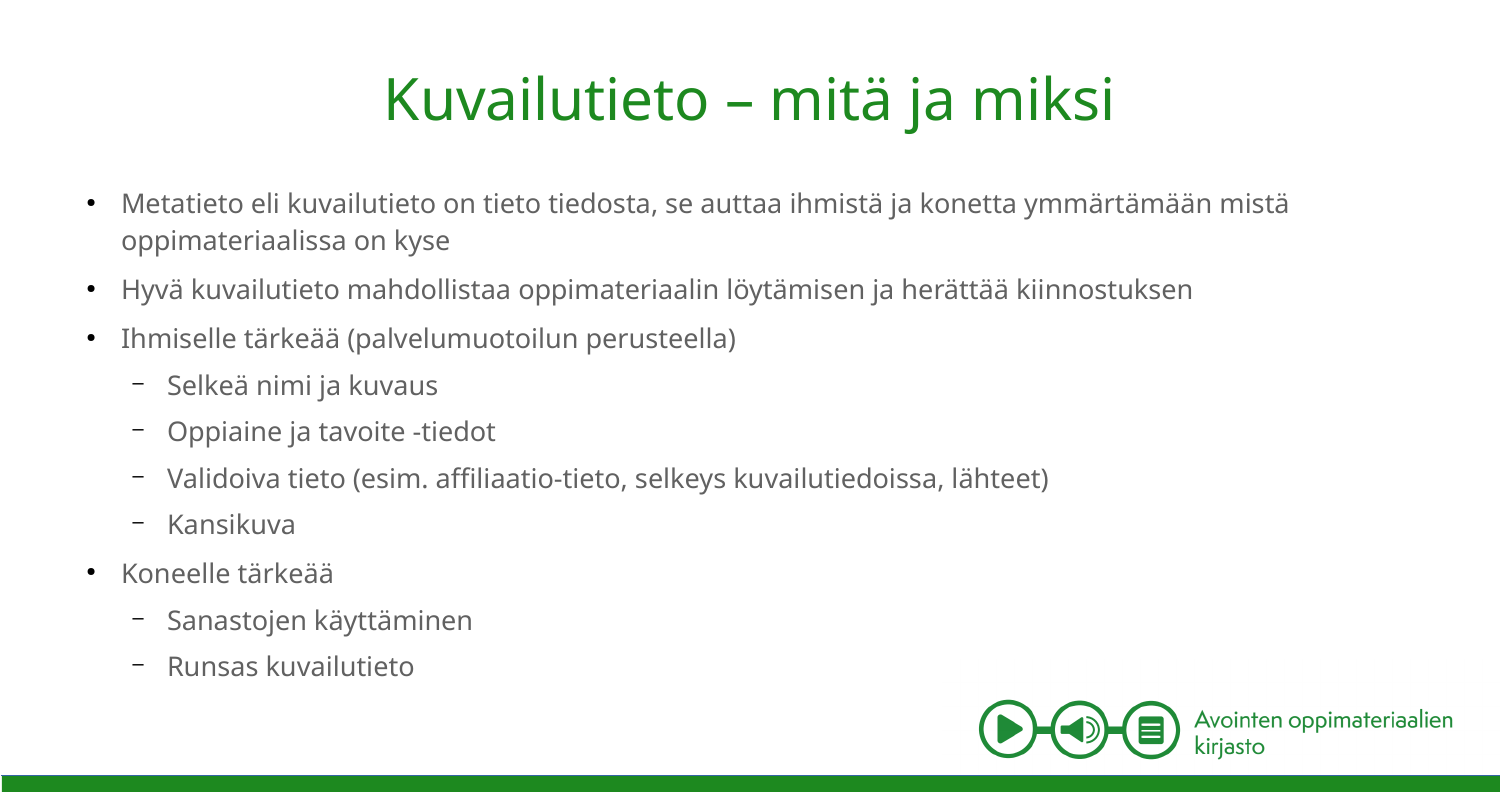

# Kuvailutieto – mitä ja miksi
Metatieto eli kuvailutieto on tieto tiedosta, se auttaa ihmistä ja konetta ymmärtämään mistä oppimateriaalissa on kyse
Hyvä kuvailutieto mahdollistaa oppimateriaalin löytämisen ja herättää kiinnostuksen
Ihmiselle tärkeää (palvelumuotoilun perusteella)
Selkeä nimi ja kuvaus
Oppiaine ja tavoite -tiedot
Validoiva tieto (esim. affiliaatio-tieto, selkeys kuvailutiedoissa, lähteet)
Kansikuva
Koneelle tärkeää
Sanastojen käyttäminen
Runsas kuvailutieto